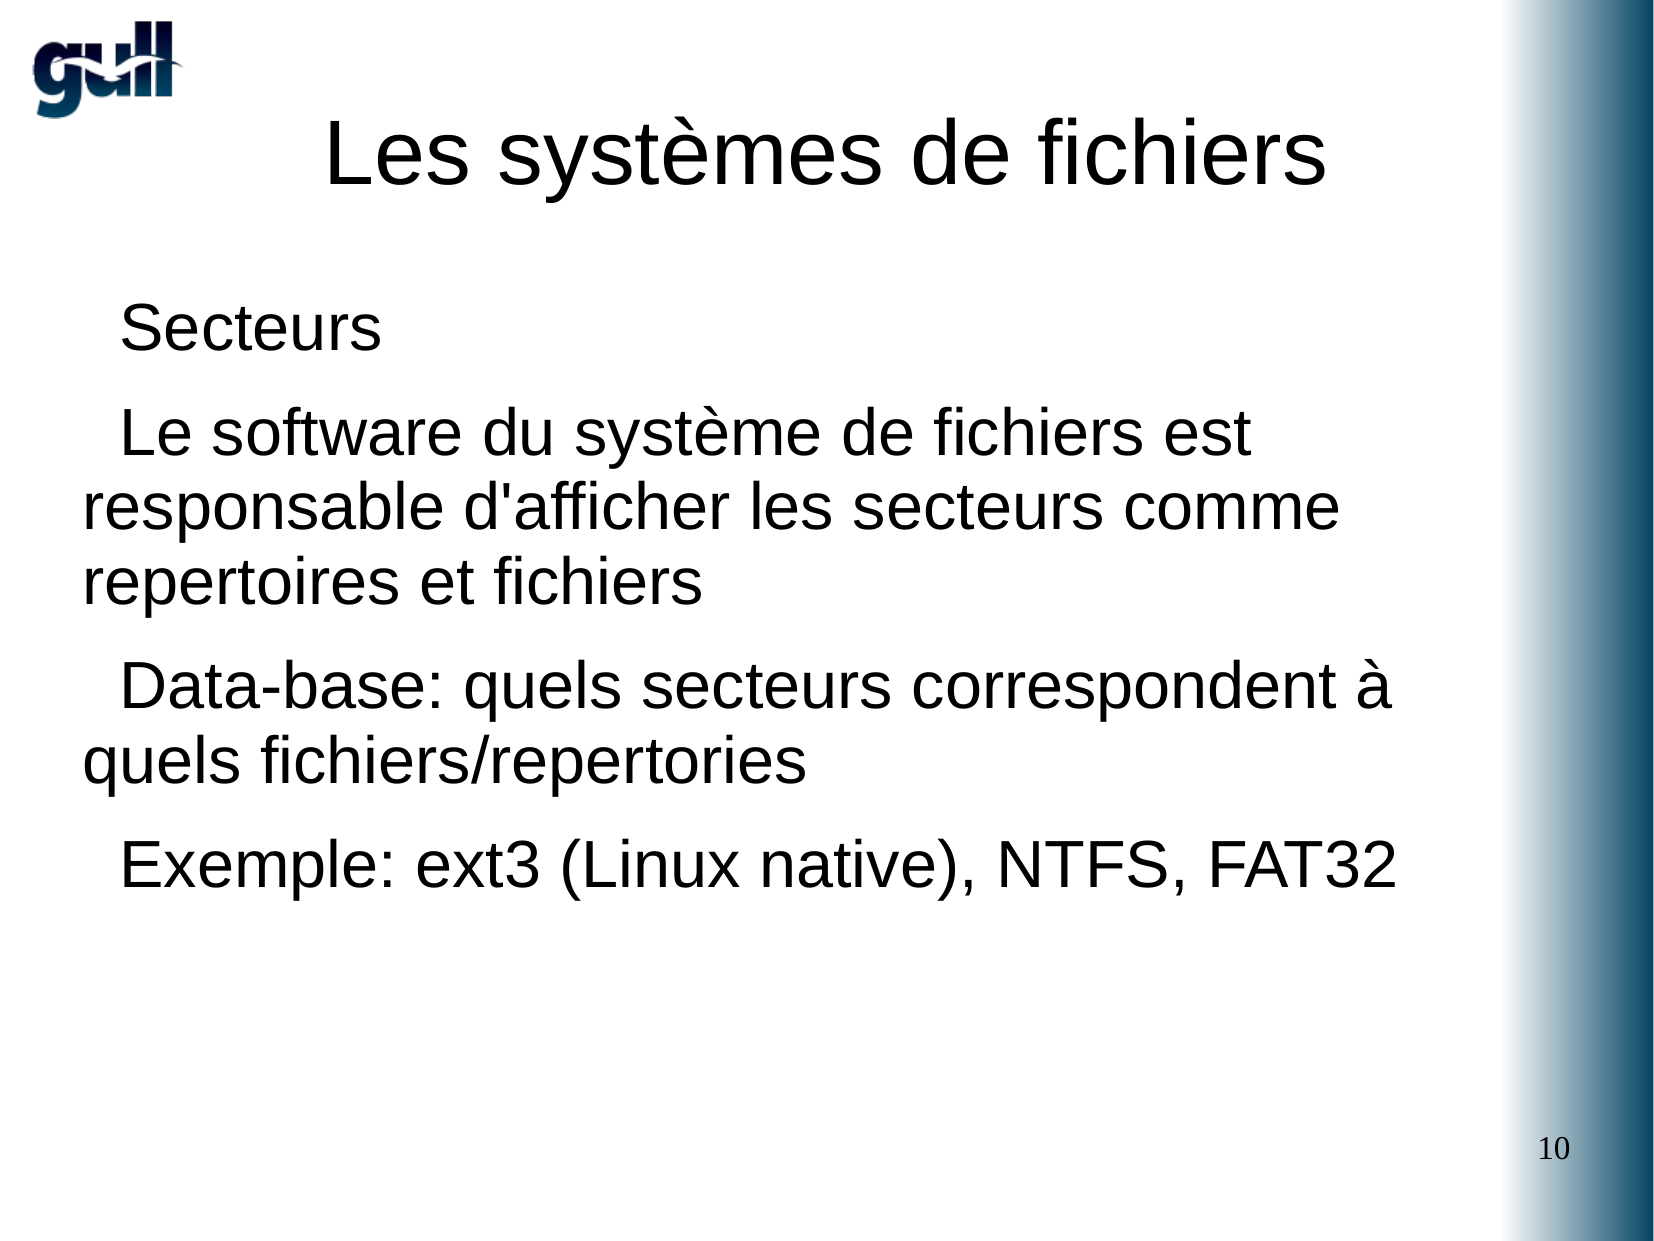

# Les systèmes de fichiers
 Secteurs
 Le software du système de fichiers est responsable d'afficher les secteurs comme repertoires et fichiers
 Data-base: quels secteurs correspondent à quels fichiers/repertories
 Exemple: ext3 (Linux native), NTFS, FAT32
10